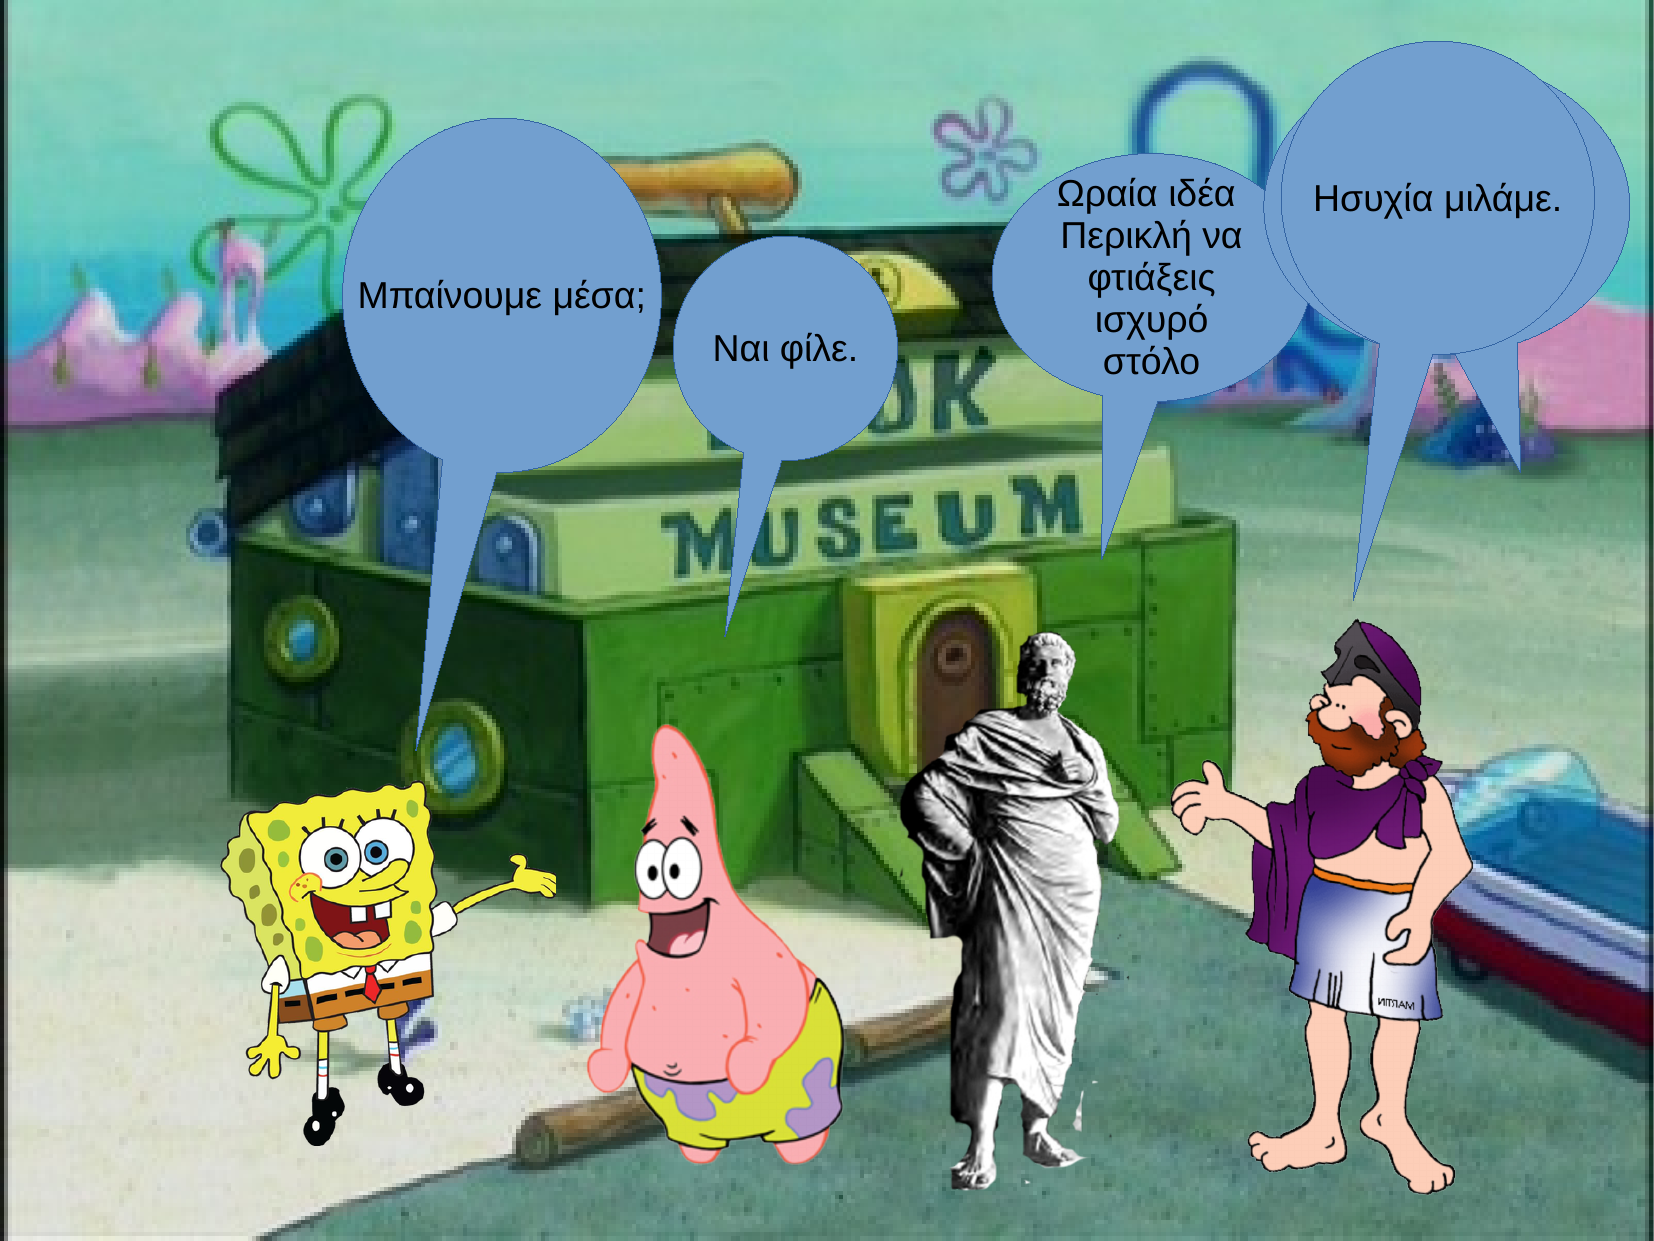

Ησυχία μιλάμε.
Ευχαριστώ
αλλά δεν
ξέρω αν
θα φανεί
χρήσιμος
Μπαίνουμε μέσα;
Ωραία ιδέα
Περικλή να
φτιάξεις
ισχυρό
στόλο
Ναι φίλε.